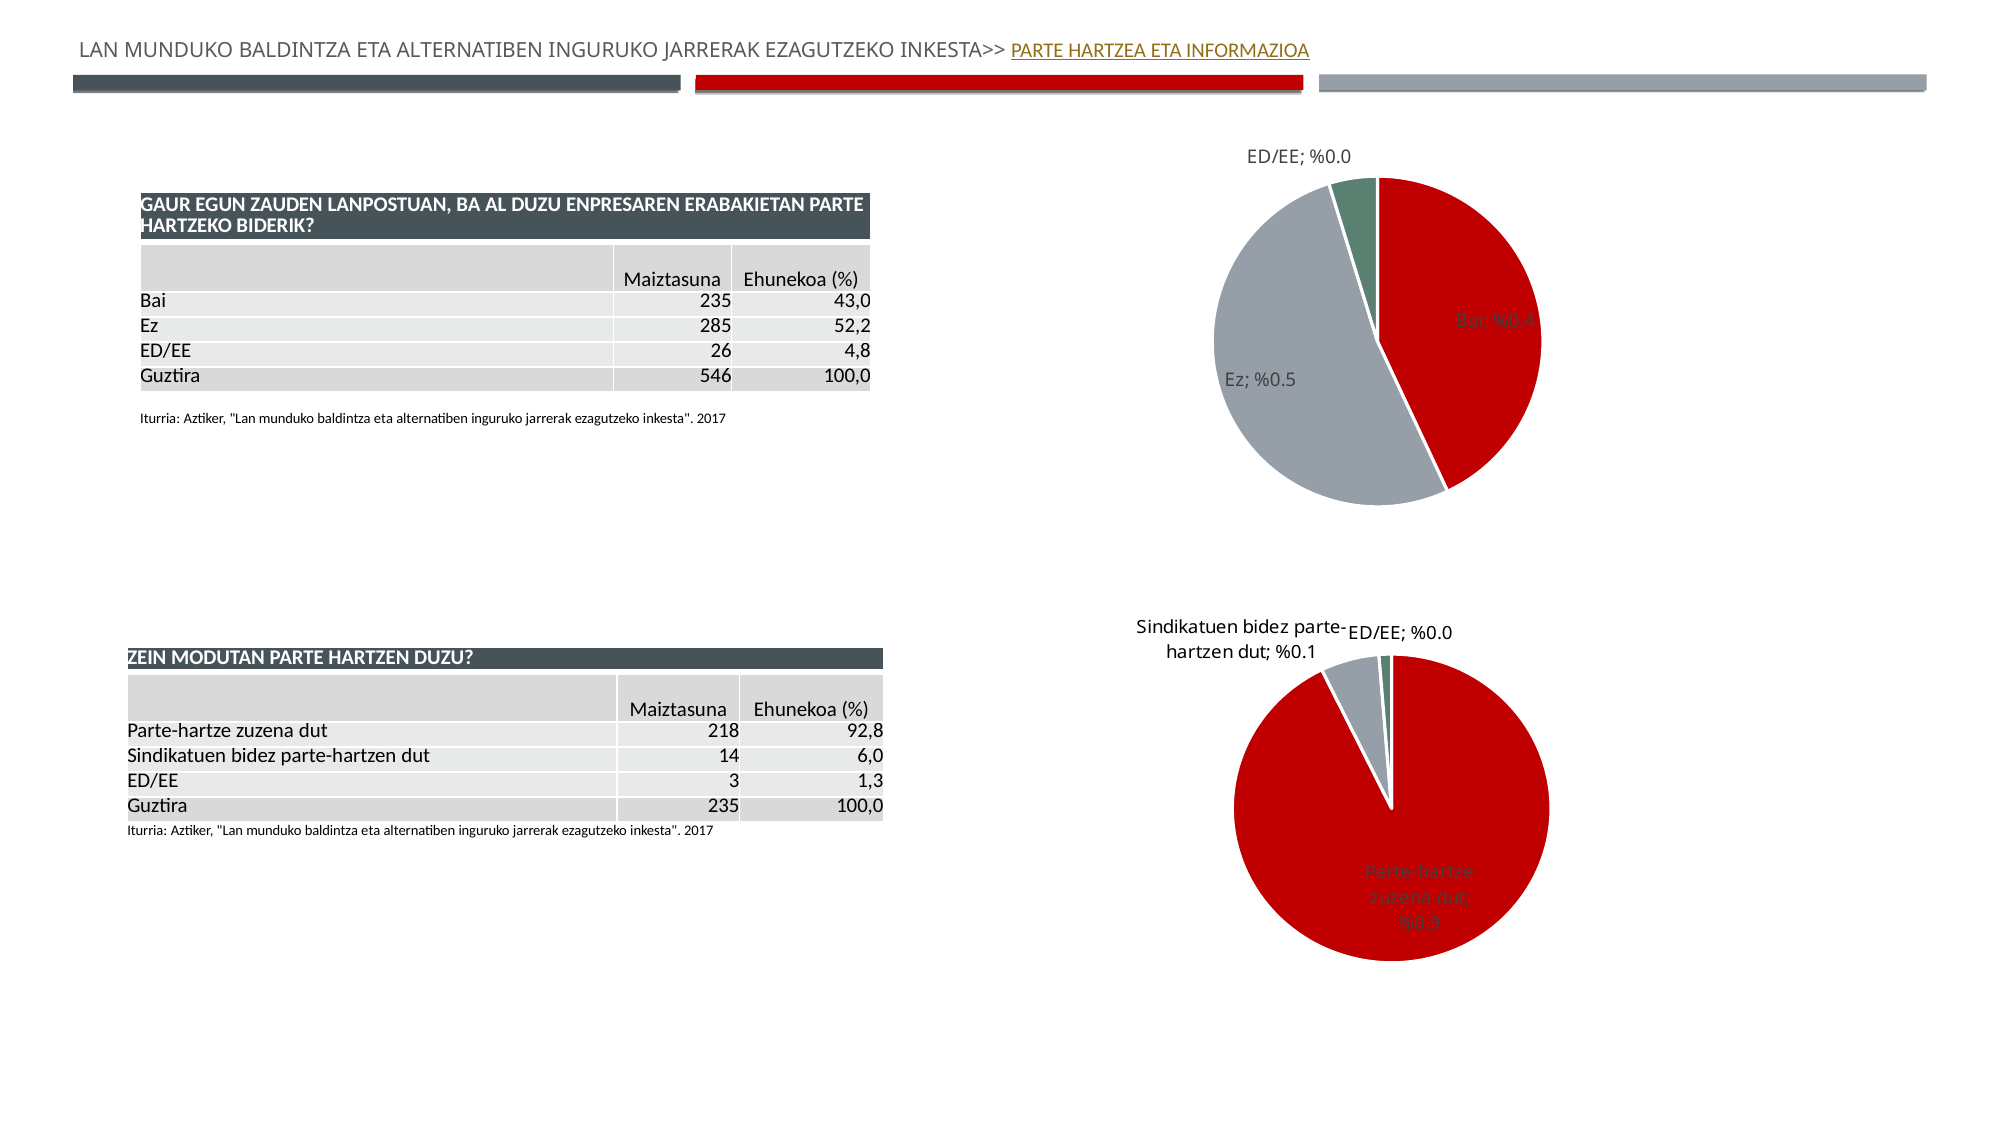

LAN MUNDUKO BALDINTZA ETA ALTERNATIBEN INGURUKO JARRERAK EZAGUTZEKO INKESTA>> PARTE HARTZEA ETA INFORMAZIOA
### Chart
| Category | |
|---|---|
| Bai | 43.0402930402931 |
| Ez | 52.1978021978022 |
| ED/EE | 4.76190476190476 || GAUR EGUN ZAUDEN LANPOSTUAN, BA AL DUZU ENPRESAREN ERABAKIETAN PARTE HARTZEKO BIDERIK? | | |
| --- | --- | --- |
| | Maiztasuna | Ehunekoa (%) |
| Bai | 235 | 43,0 |
| Ez | 285 | 52,2 |
| ED/EE | 26 | 4,8 |
| Guztira | 546 | 100,0 |
| Iturria: Aztiker, "Lan munduko baldintza eta alternatiben inguruko jarrerak ezagutzeko inkesta". 2017 | | |
### Chart
| Category | |
|---|---|
| Parte-hartze zuzena dut | 92.7659574468085 |
| Sindikatuen bidez parte-hartzen dut | 5.95744680851064 |
| ED/EE | 1.27659574468085 || ZEIN MODUTAN PARTE HARTZEN DUZU? | | |
| --- | --- | --- |
| | Maiztasuna | Ehunekoa (%) |
| Parte-hartze zuzena dut | 218 | 92,8 |
| Sindikatuen bidez parte-hartzen dut | 14 | 6,0 |
| ED/EE | 3 | 1,3 |
| Guztira | 235 | 100,0 |
| Iturria: Aztiker, "Lan munduko baldintza eta alternatiben inguruko jarrerak ezagutzeko inkesta". 2017 | | |